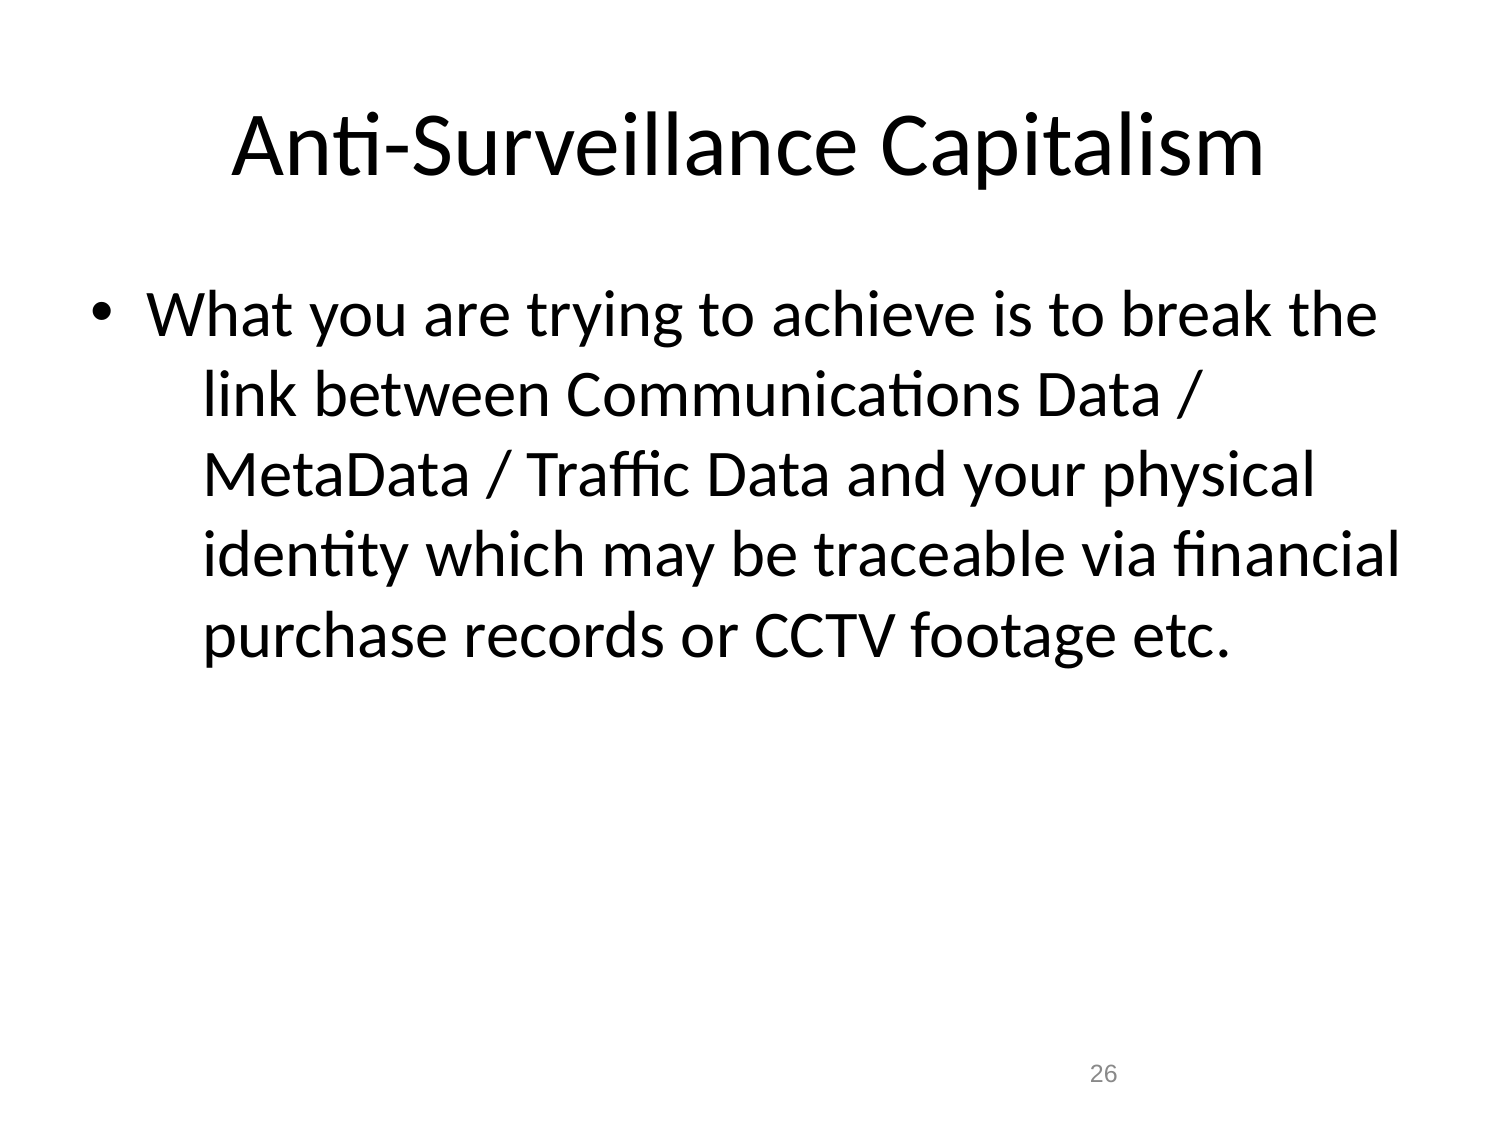

# Anti-Surveillance Capitalism
What you are trying to achieve is to break the link between Communications Data / MetaData / Traffic Data and your physical identity which may be traceable via financial purchase records or CCTV footage etc.
26